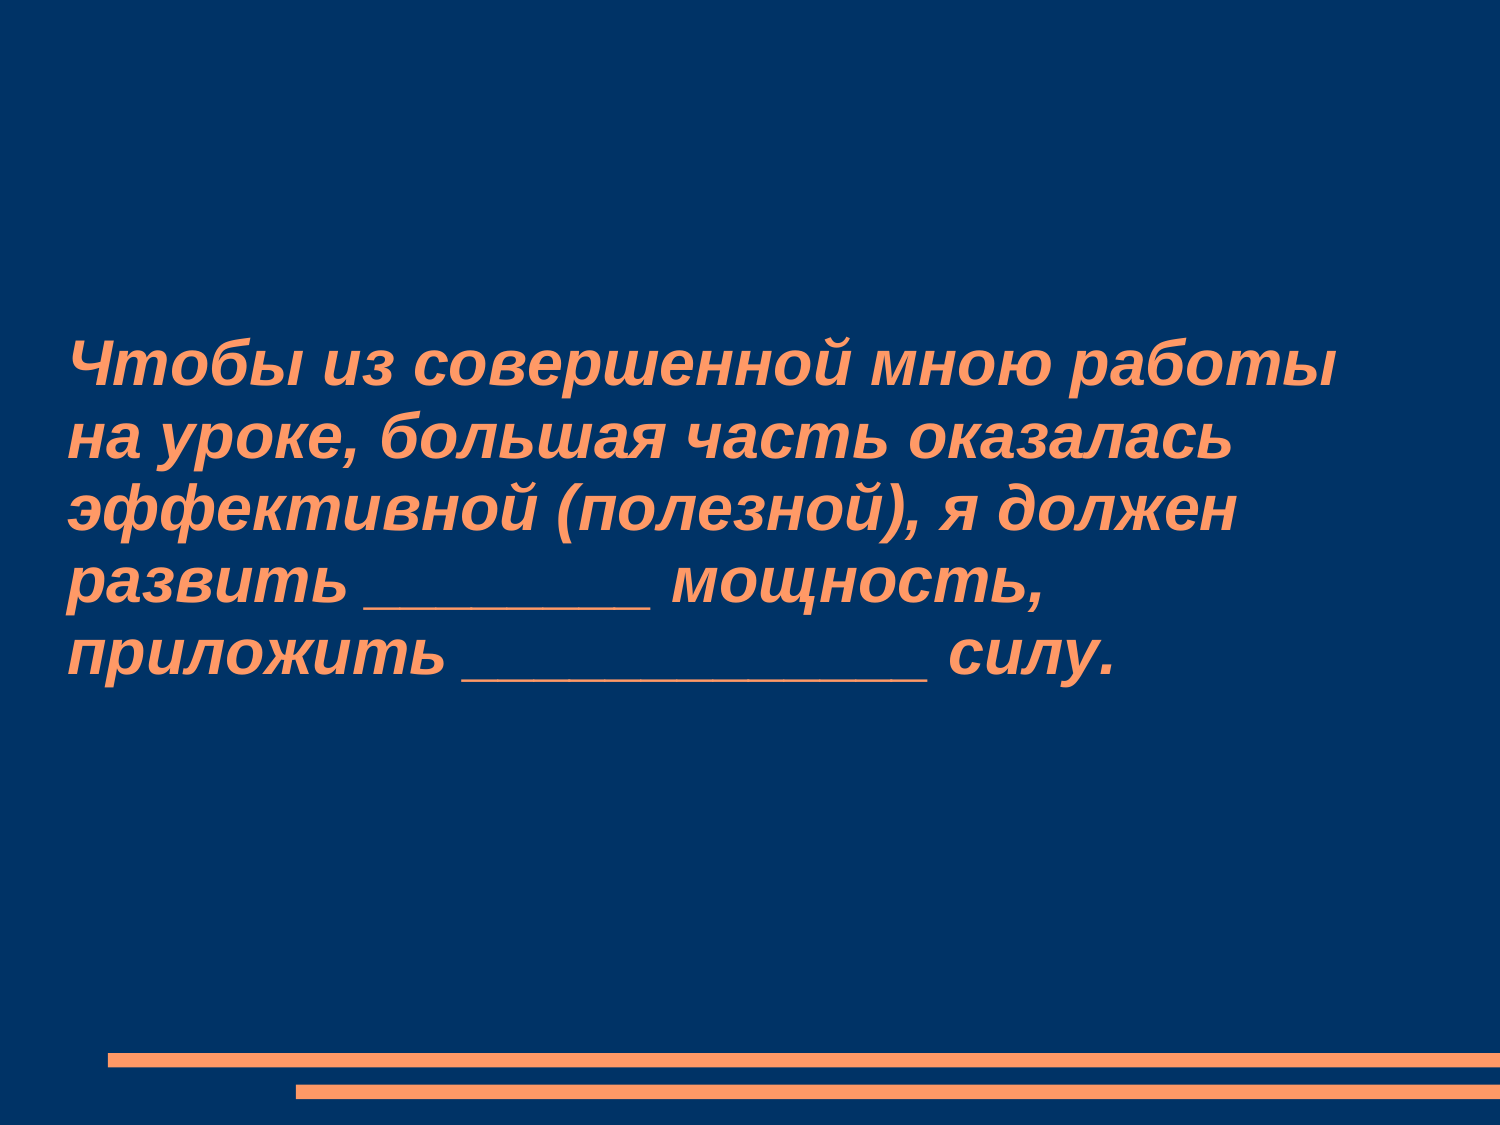

# Чтобы из совершенной мною работы на уроке, большая часть оказалась эффективной (полезной), я должен развить ________ мощность, приложить _____________ силу.